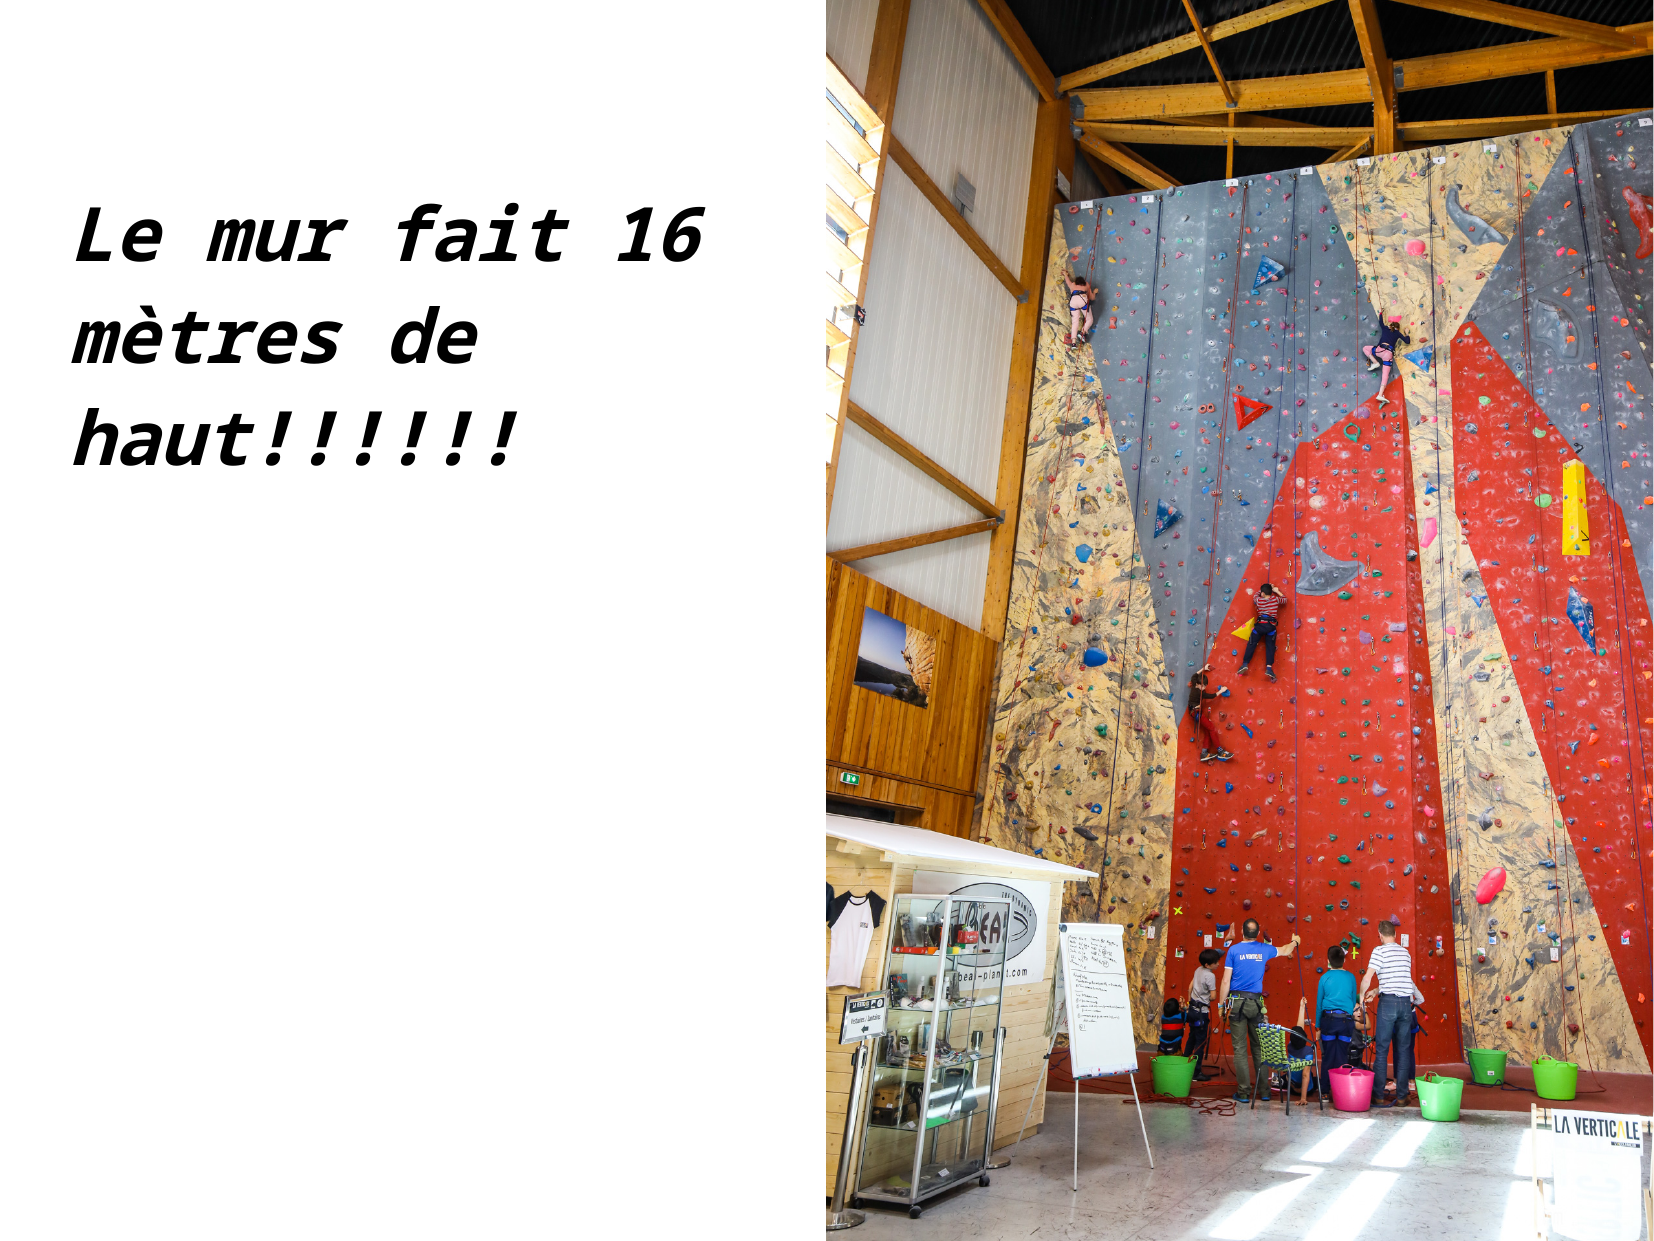

Le mur fait 16 mètres de haut!!!!!!